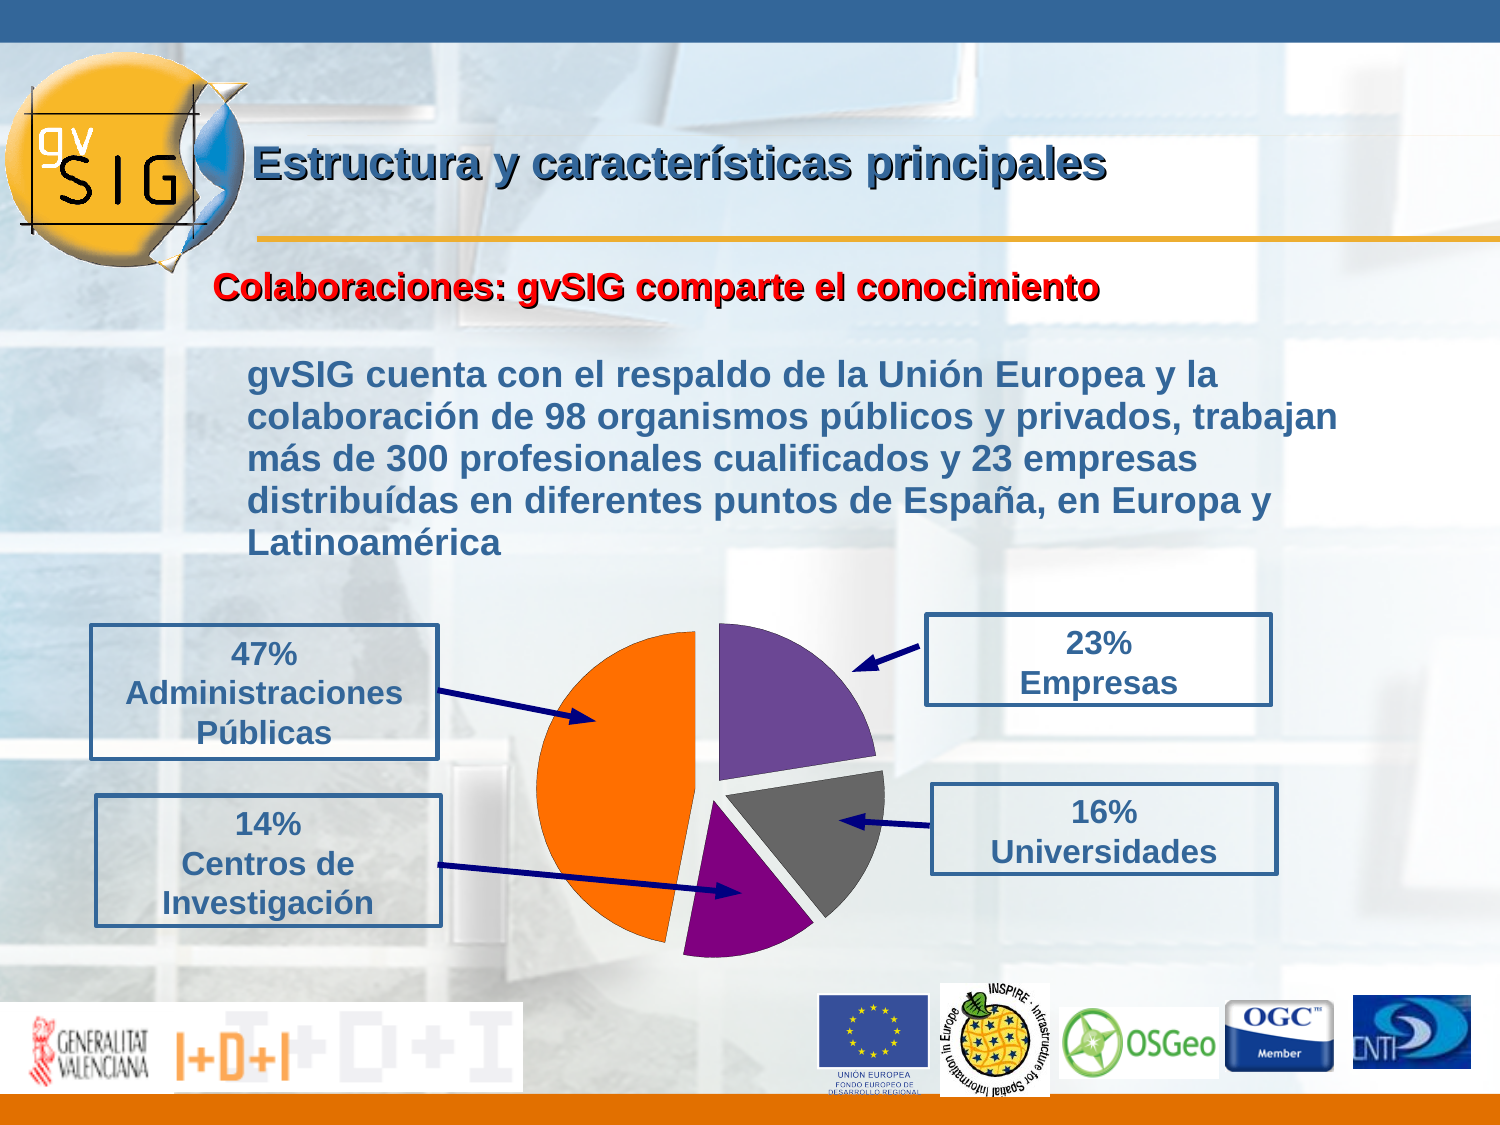

Estructura y características principales
Colaboraciones: gvSIG comparte el conocimiento
gvSIG cuenta con el respaldo de la Unión Europea y la colaboración de 98 organismos públicos y privados, trabajan más de 300 profesionales cualificados y 23 empresas distribuídas en diferentes puntos de España, en Europa y Latinoamérica
23%
Empresas
47%
Administraciones Públicas
16%
Universidades
14%
Centros de Investigación